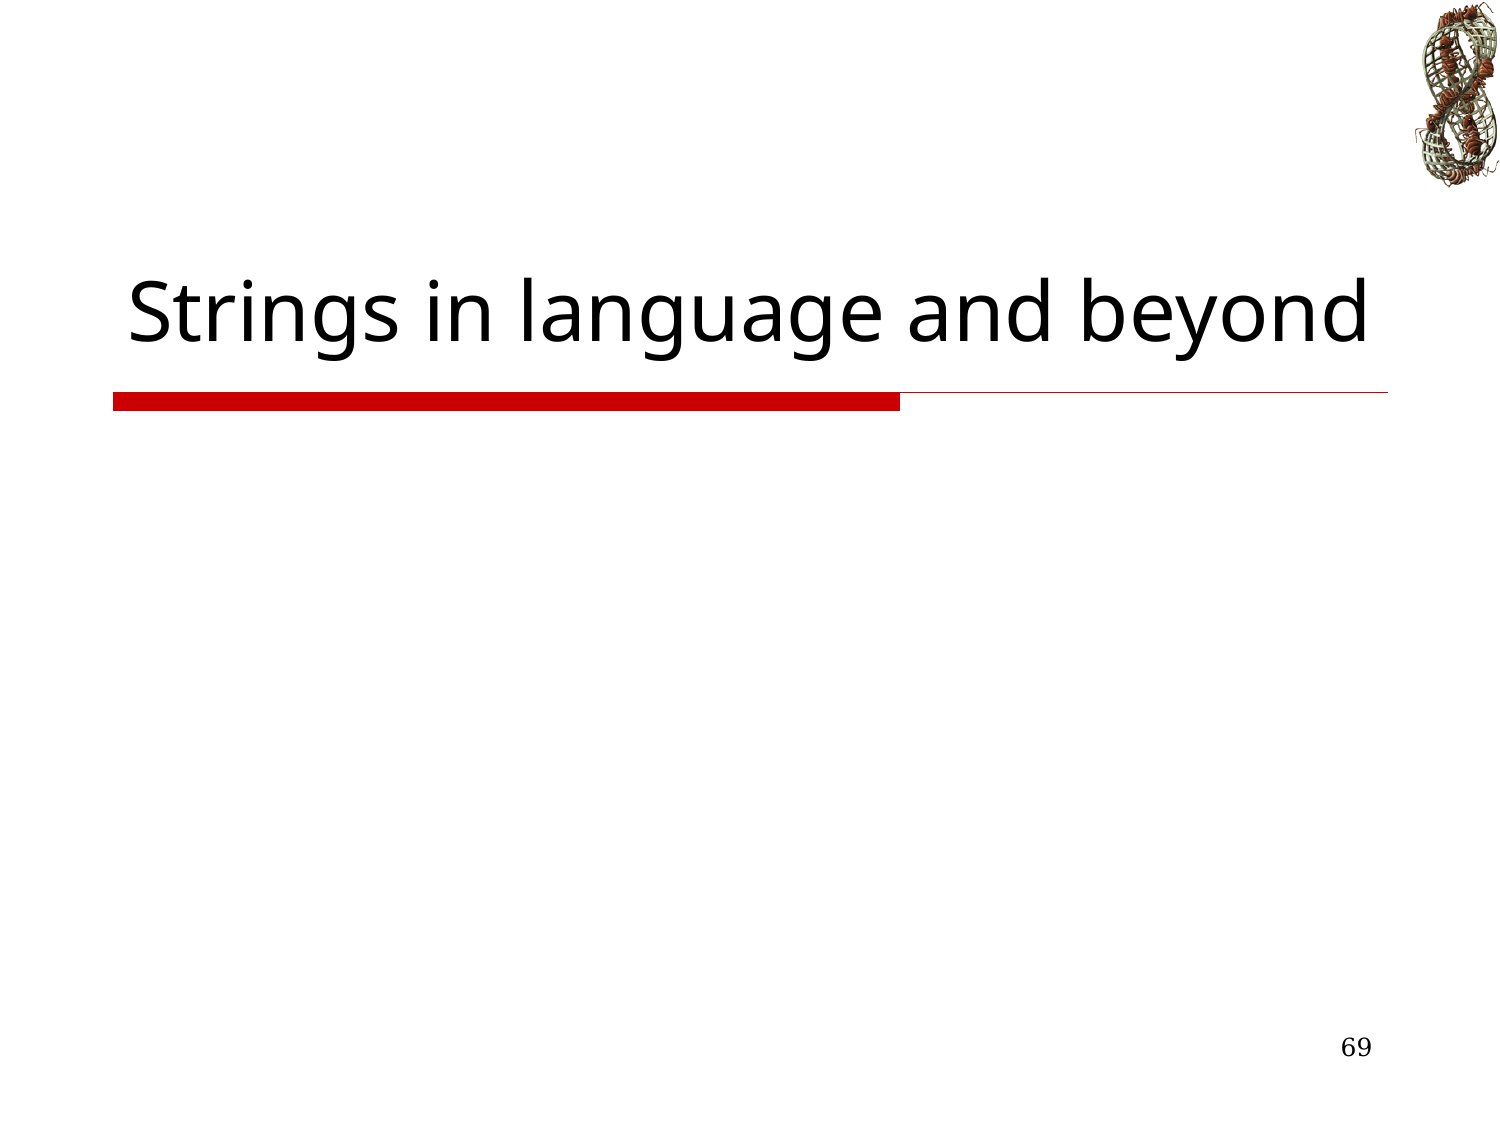

# Strings in language and beyond
69